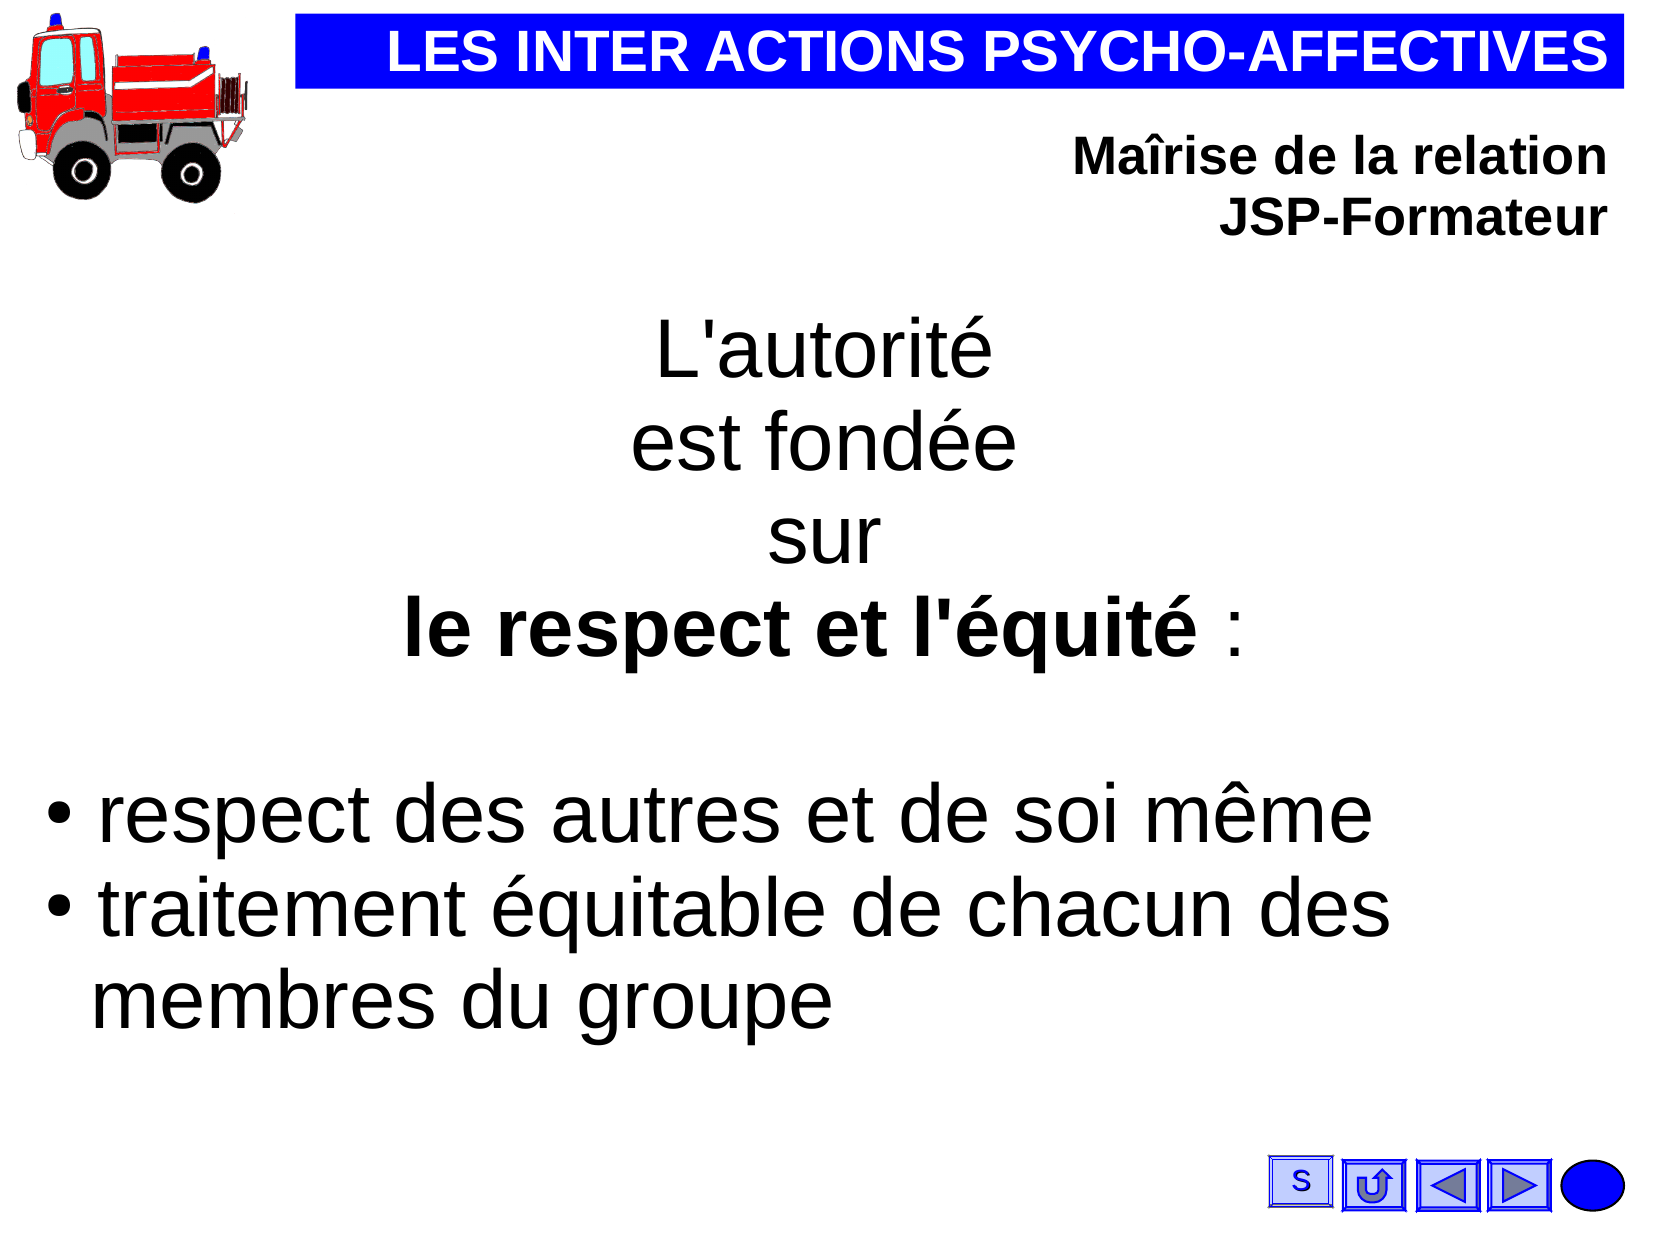

LES INTER ACTIONS PSYCHO-AFFECTIVES
Maîrise de la relation
JSP-Formateur
L'autorité
est fondée
sur
le respect et l'équité :
 respect des autres et de soi même
 traitement équitable de chacun des membres du groupe